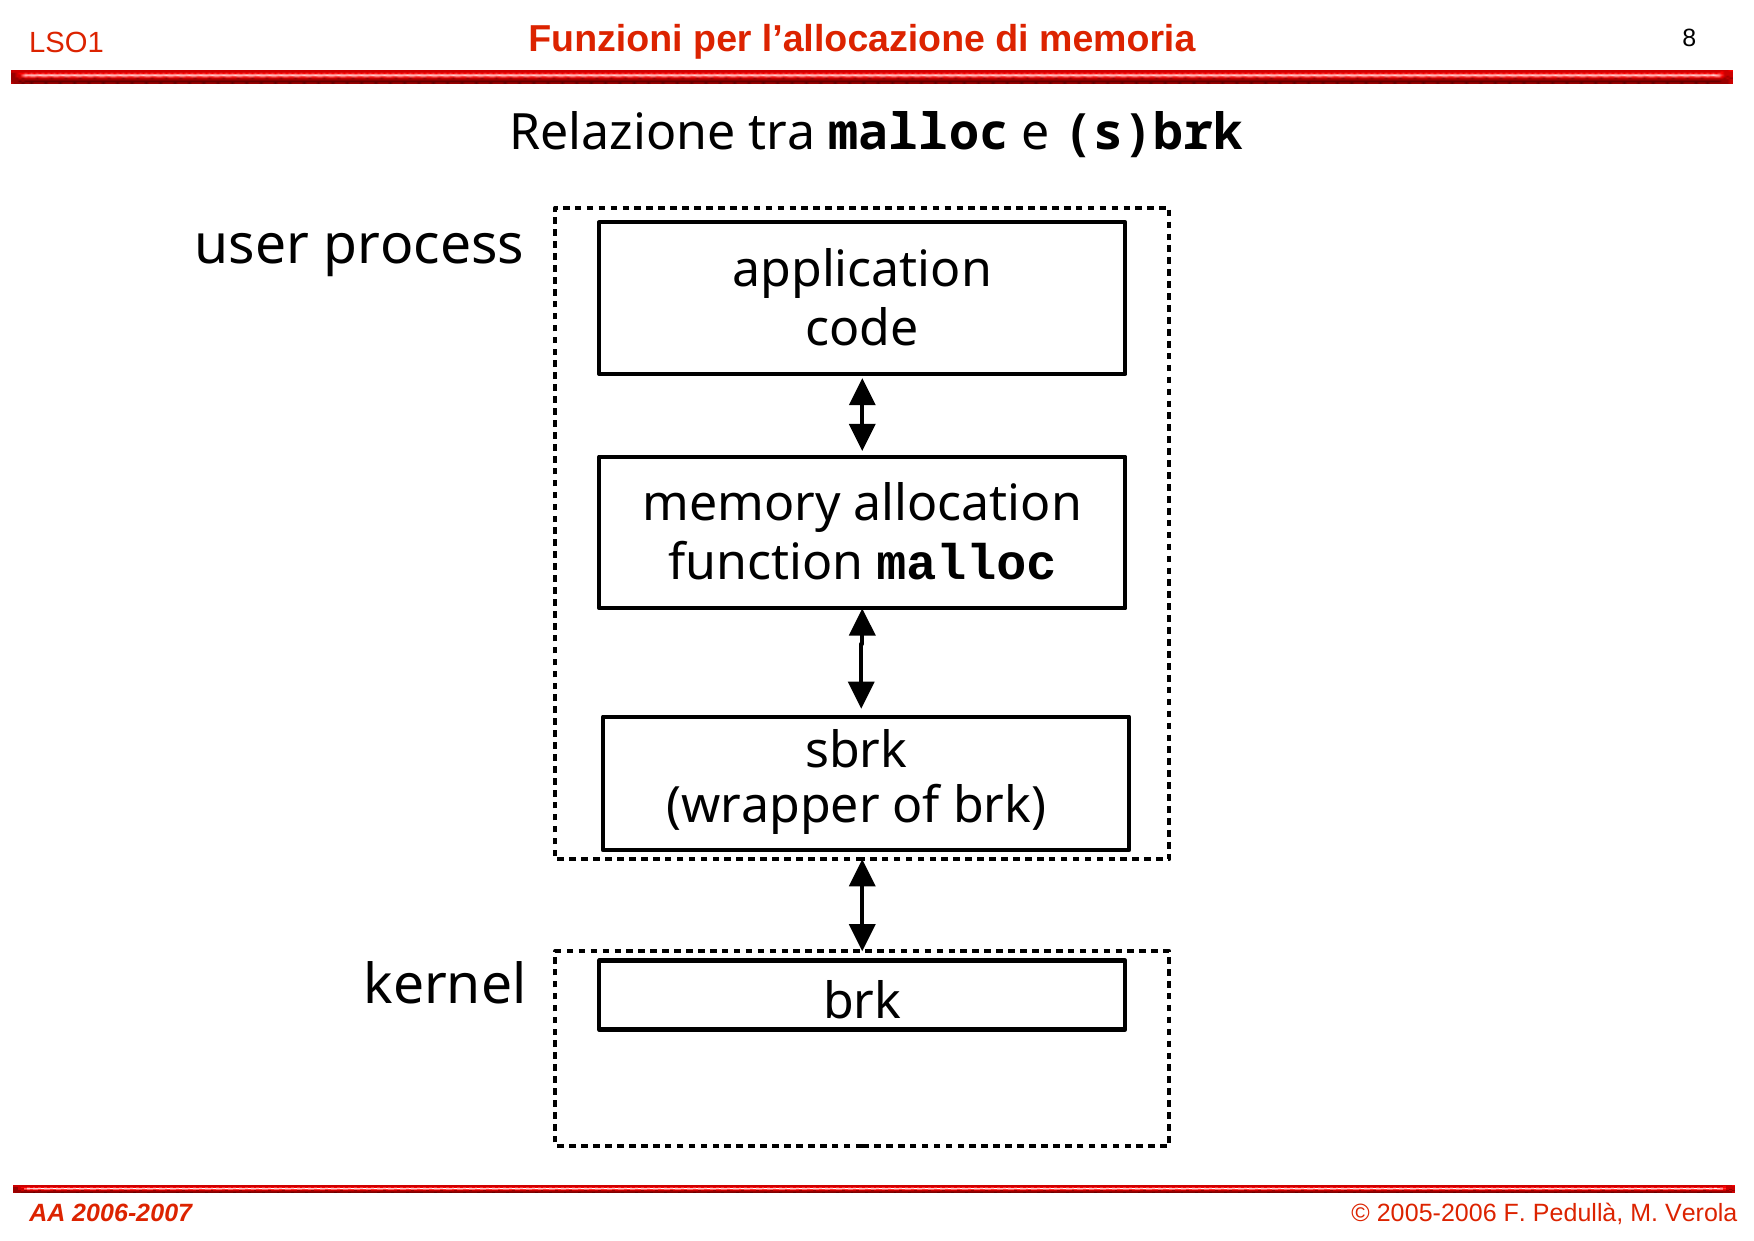

# Relazione tra malloc e (s)brk
user process
application
code
memory allocation
function malloc
sbrk
(wrapper of brk)
kernel
brk